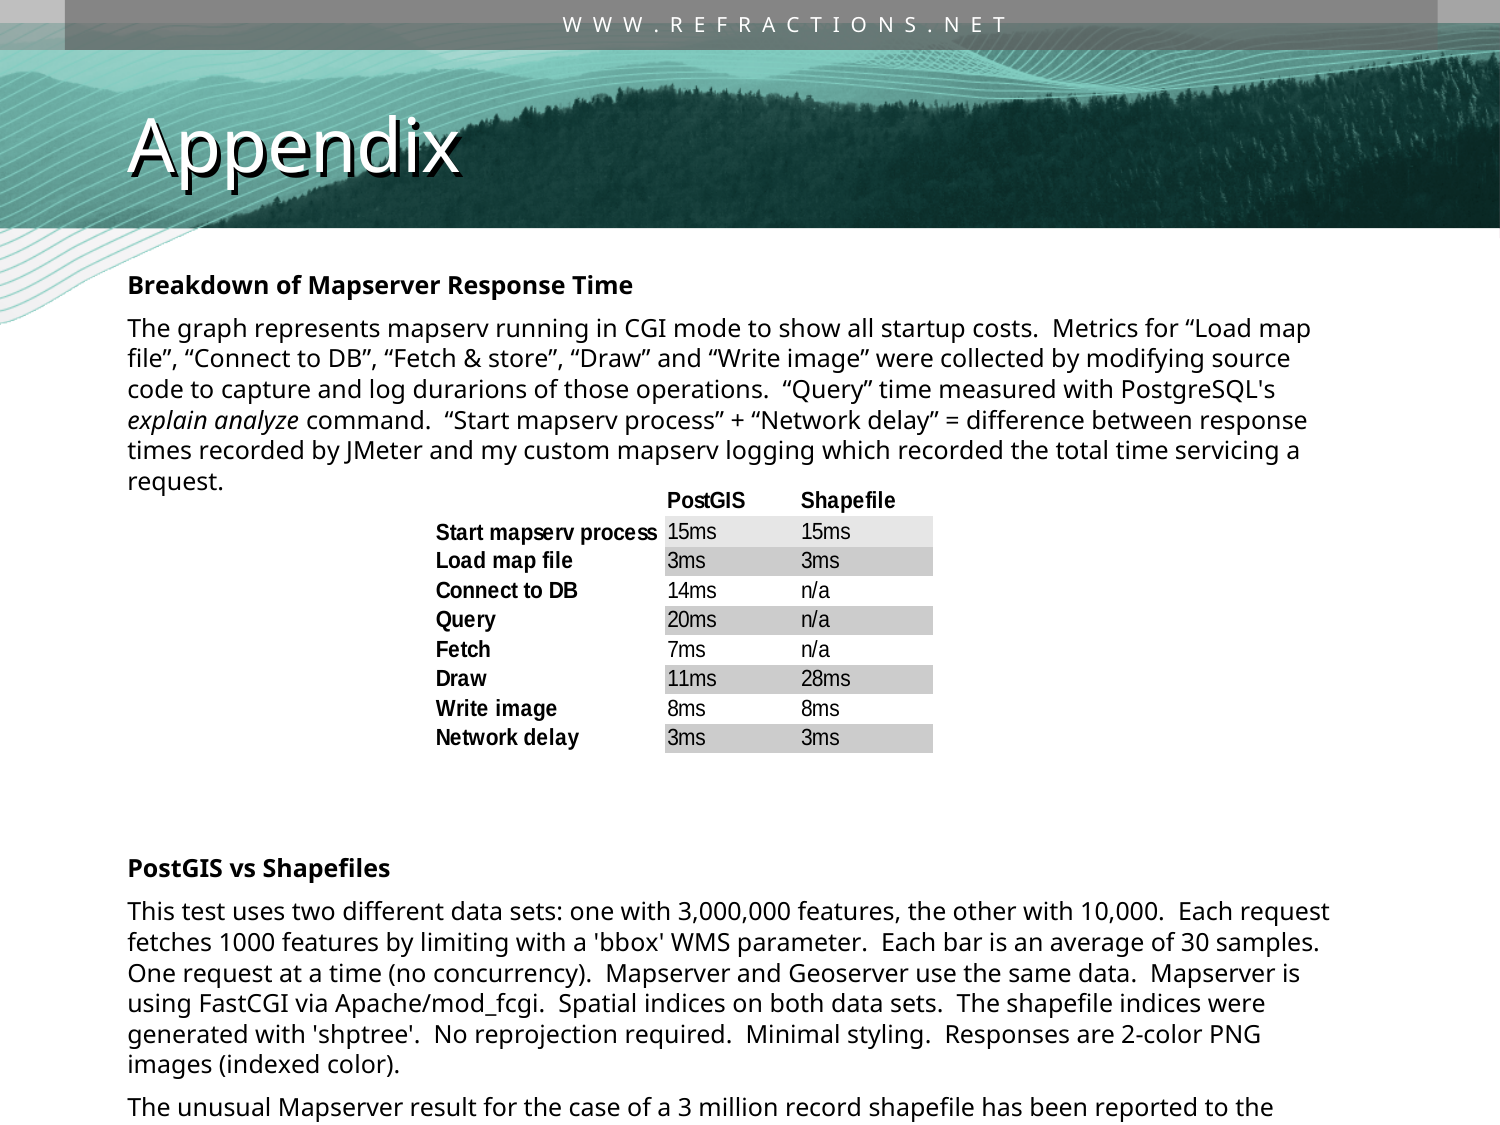

# Appendix
Breakdown of Mapserver Response Time
The graph represents mapserv running in CGI mode to show all startup costs. Metrics for “Load map file”, “Connect to DB”, “Fetch & store”, “Draw” and “Write image” were collected by modifying source code to capture and log durarions of those operations. “Query” time measured with PostgreSQL's explain analyze command. “Start mapserv process” + “Network delay” = difference between response times recorded by JMeter and my custom mapserv logging which recorded the total time servicing a request.
PostGIS vs Shapefiles
This test uses two different data sets: one with 3,000,000 features, the other with 10,000. Each request fetches 1000 features by limiting with a 'bbox' WMS parameter. Each bar is an average of 30 samples. One request at a time (no concurrency). Mapserver and Geoserver use the same data. Mapserver is using FastCGI via Apache/mod_fcgi. Spatial indices on both data sets. The shapefile indices were generated with 'shptree'. No reprojection required. Minimal styling. Responses are 2-color PNG images (indexed color).
The unusual Mapserver result for the case of a 3 million record shapefile has been reported to the Mapserver bug tracker: http://trac.osgeo.org/mapserver/ticket/2282